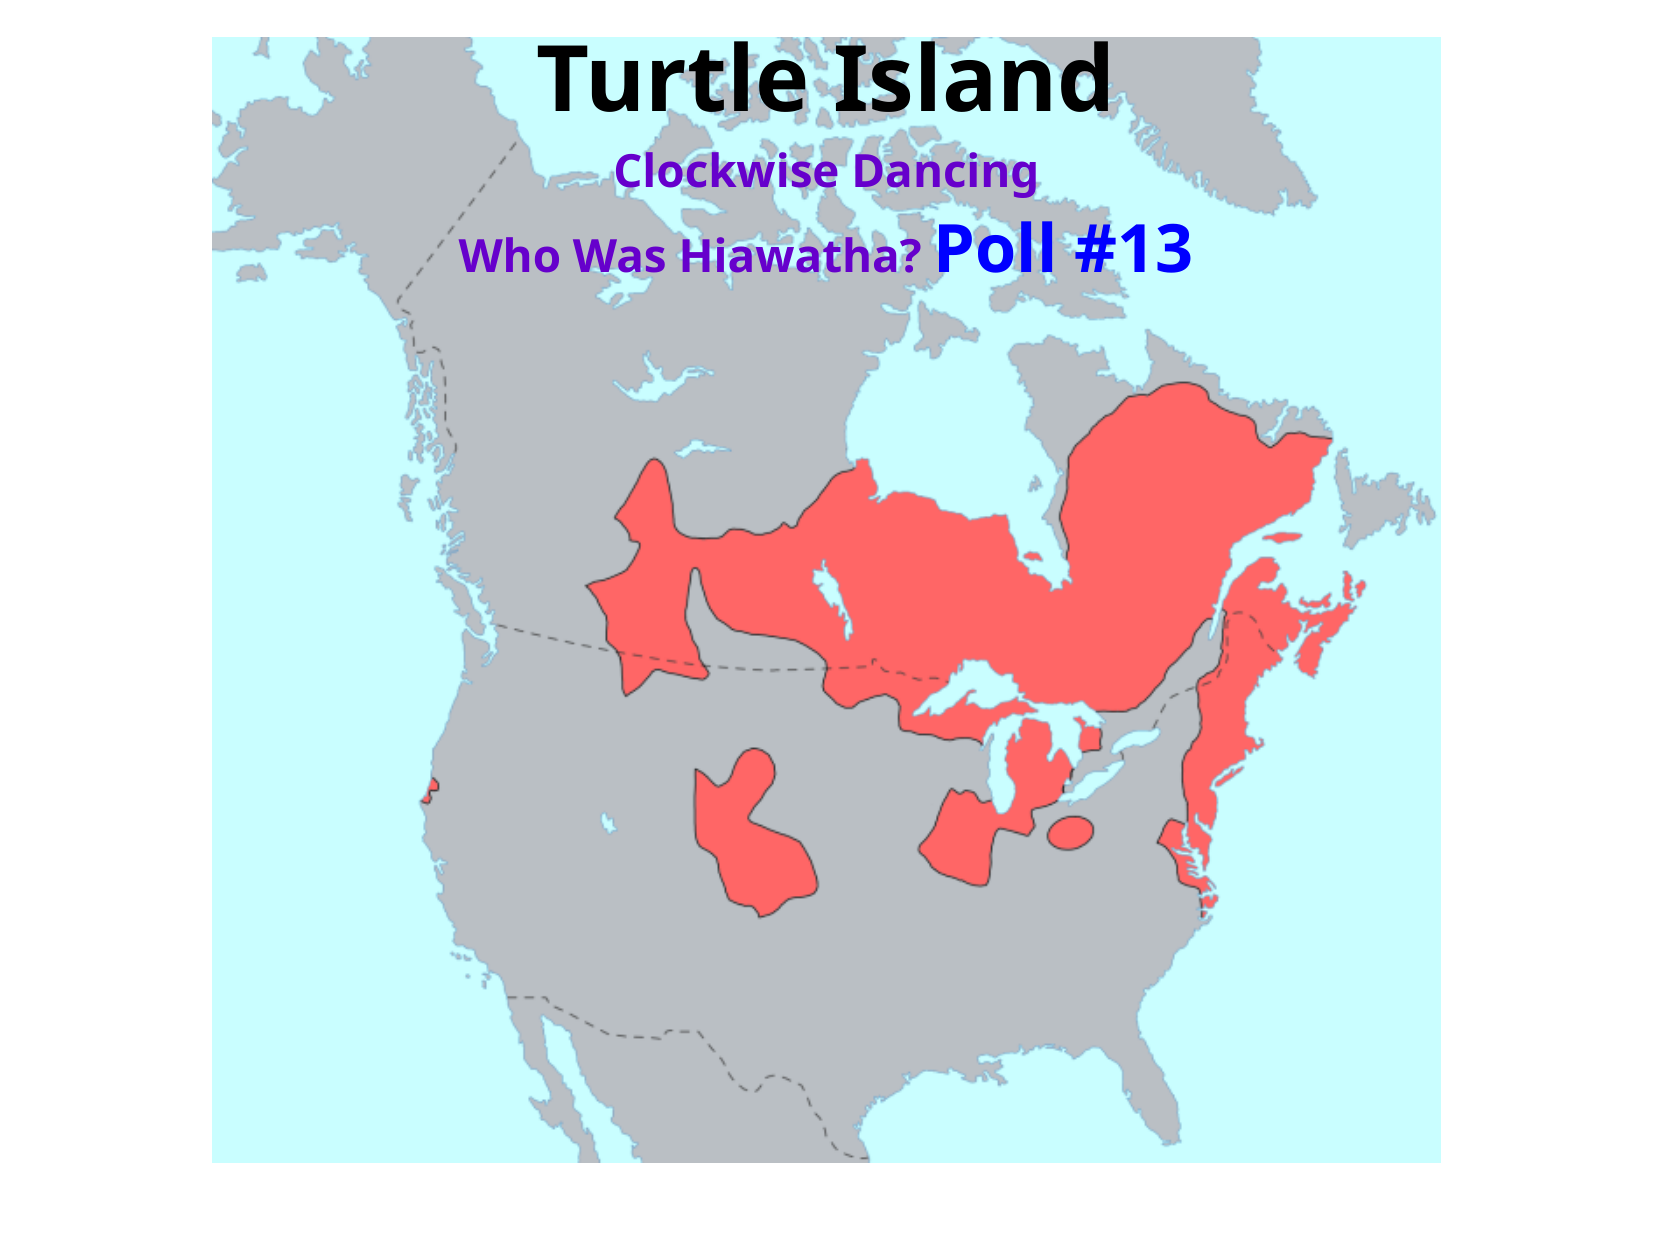

# Turtle Island Clockwise Dancing Who Was Hiawatha? Poll #13